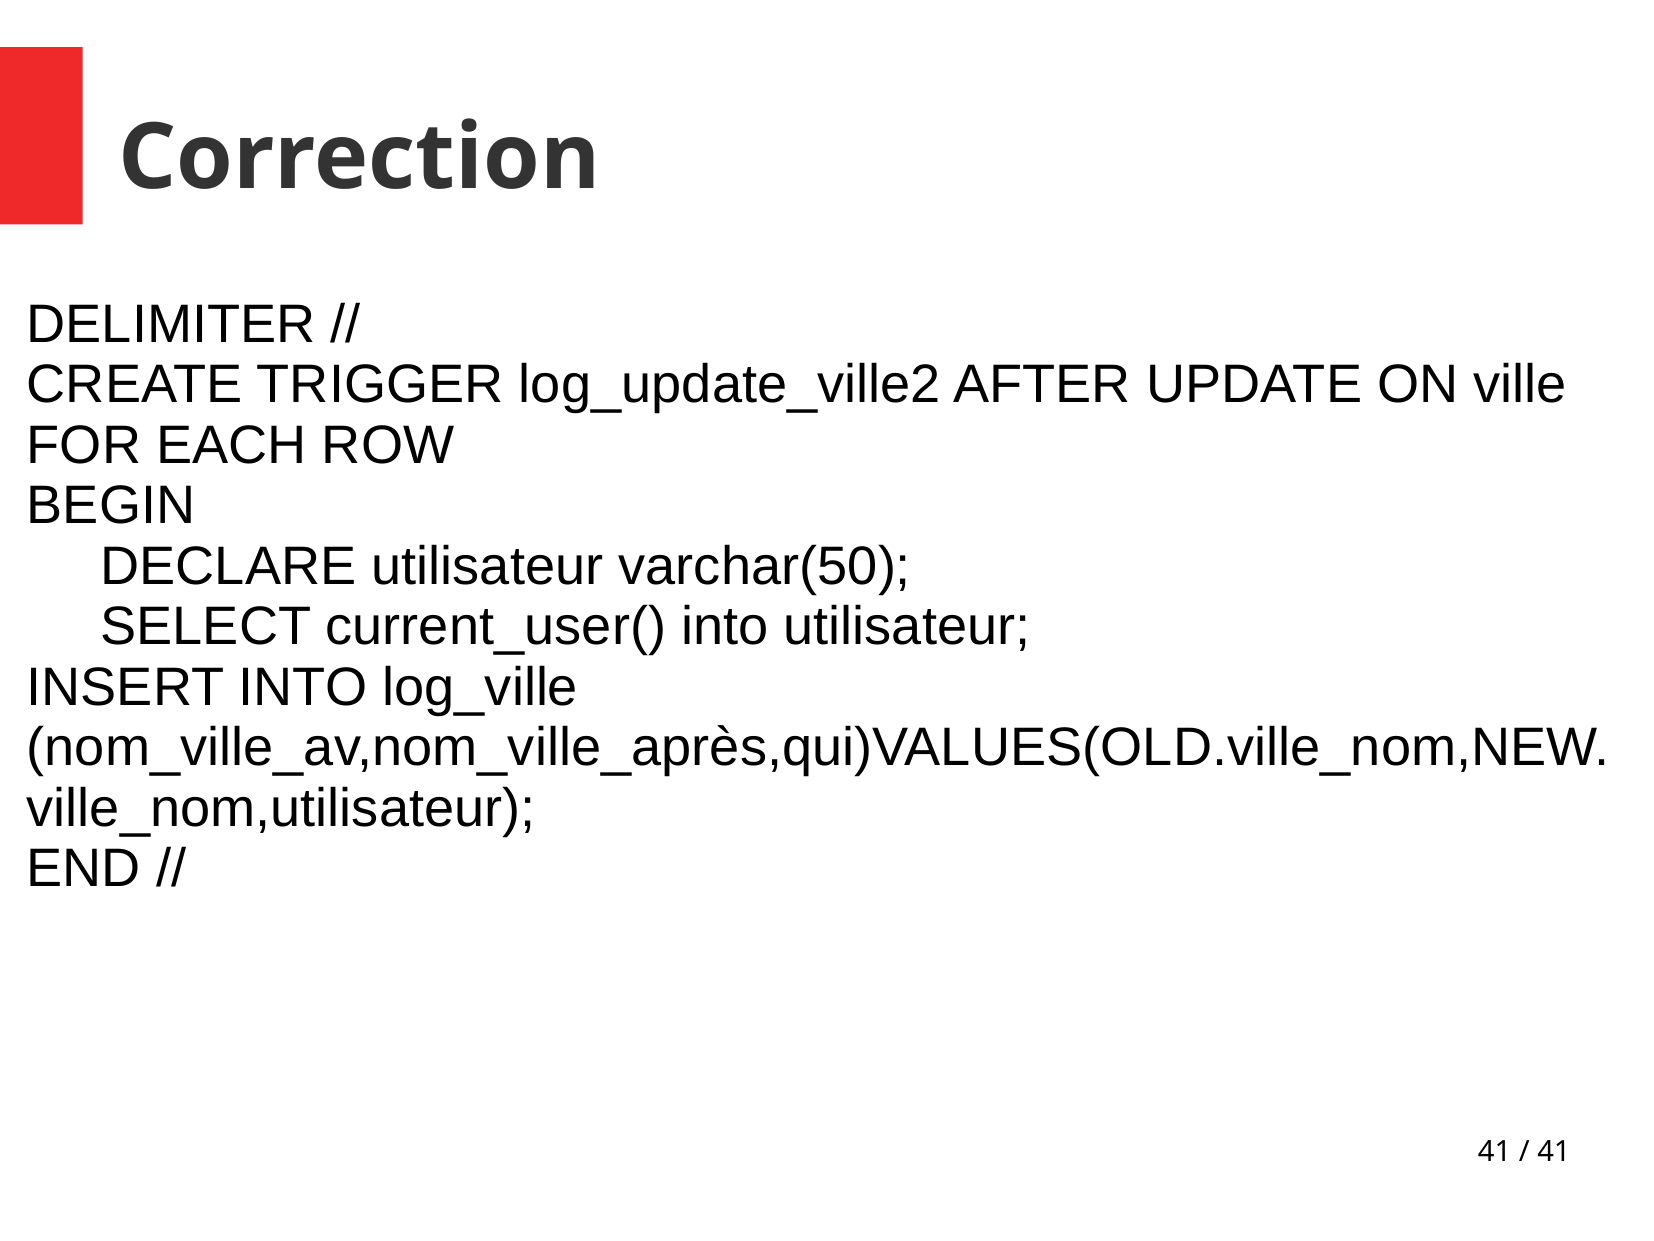

# Correction
DELIMITER //
CREATE TRIGGER log_update_ville2 AFTER UPDATE ON ville
FOR EACH ROW
BEGIN
	DECLARE utilisateur varchar(50);
	SELECT current_user() into utilisateur;
INSERT INTO log_ville (nom_ville_av,nom_ville_après,qui)VALUES(OLD.ville_nom,NEW.ville_nom,utilisateur);
END //
41